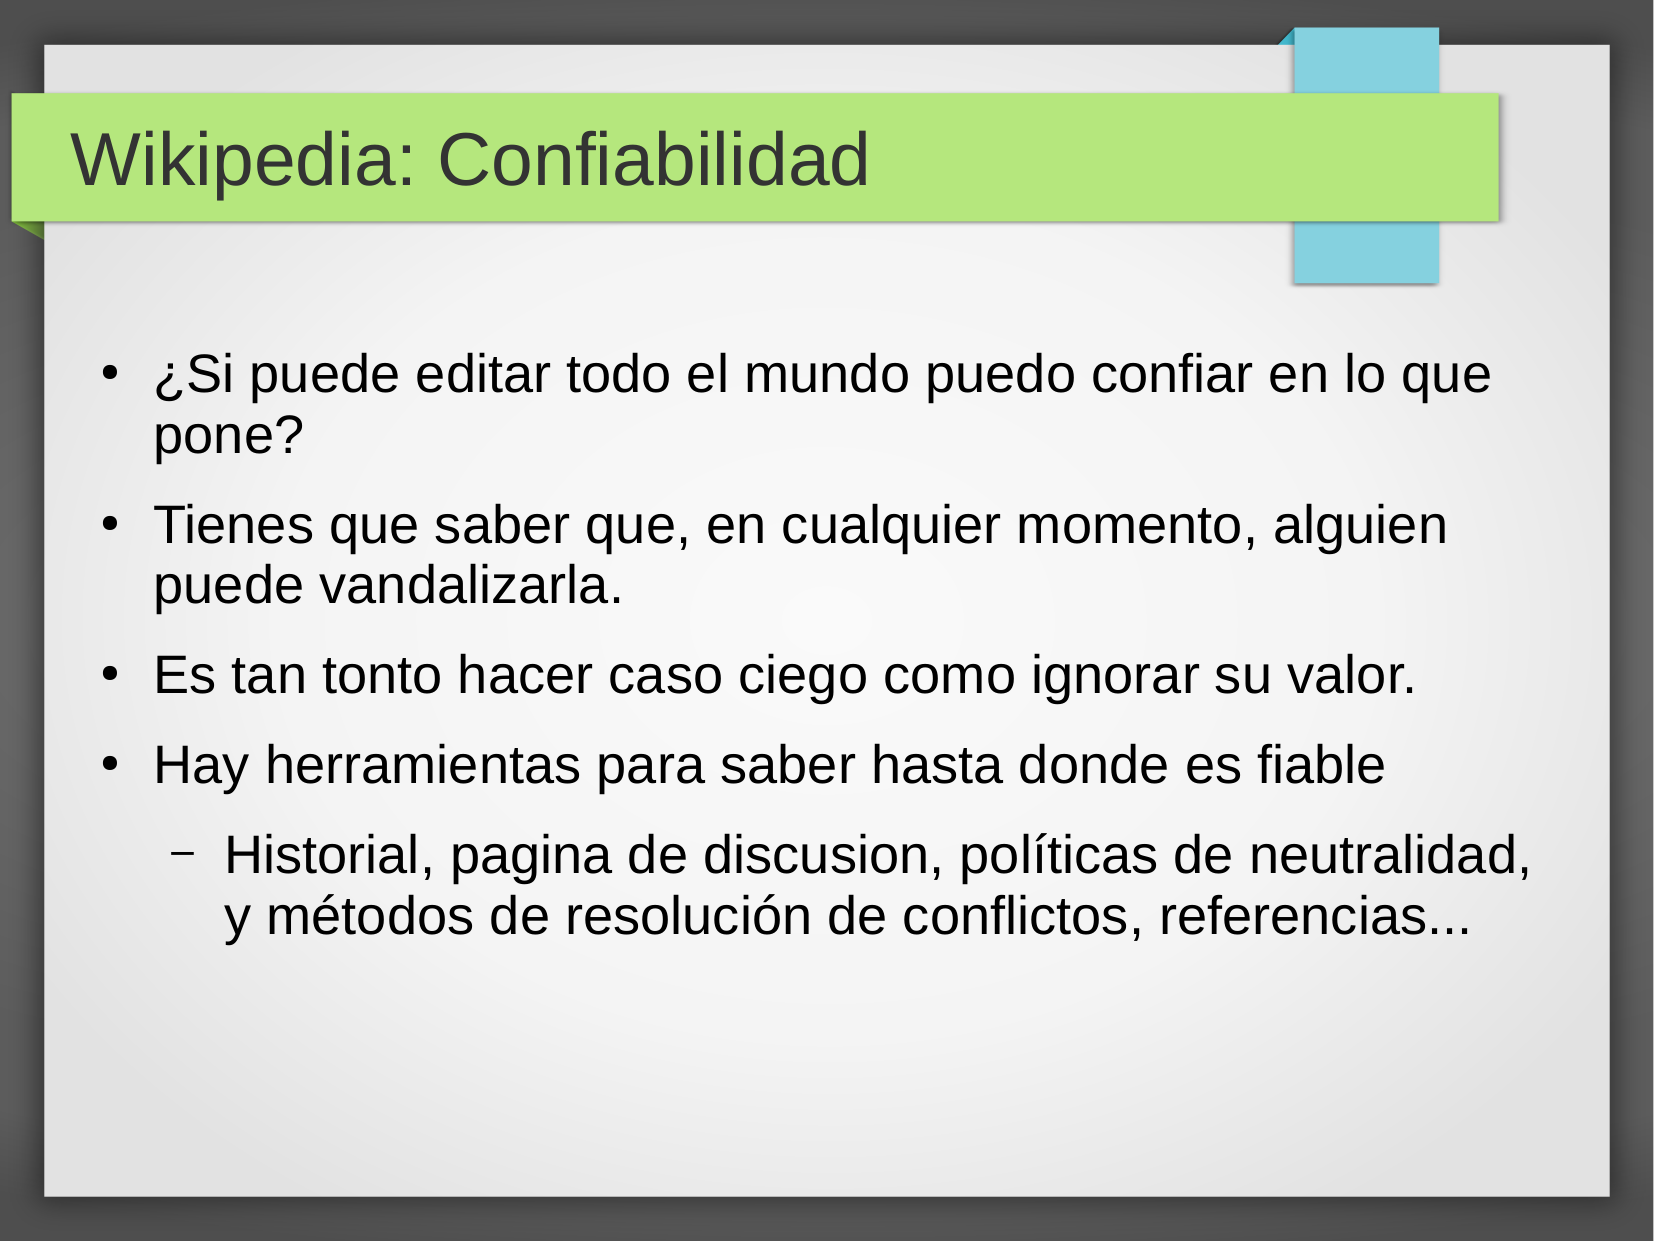

# Wikipedia: Confiabilidad
¿Si puede editar todo el mundo puedo confiar en lo que pone?
Tienes que saber que, en cualquier momento, alguien puede vandalizarla.
Es tan tonto hacer caso ciego como ignorar su valor.
Hay herramientas para saber hasta donde es fiable
Historial, pagina de discusion, políticas de neutralidad, y métodos de resolución de conflictos, referencias...